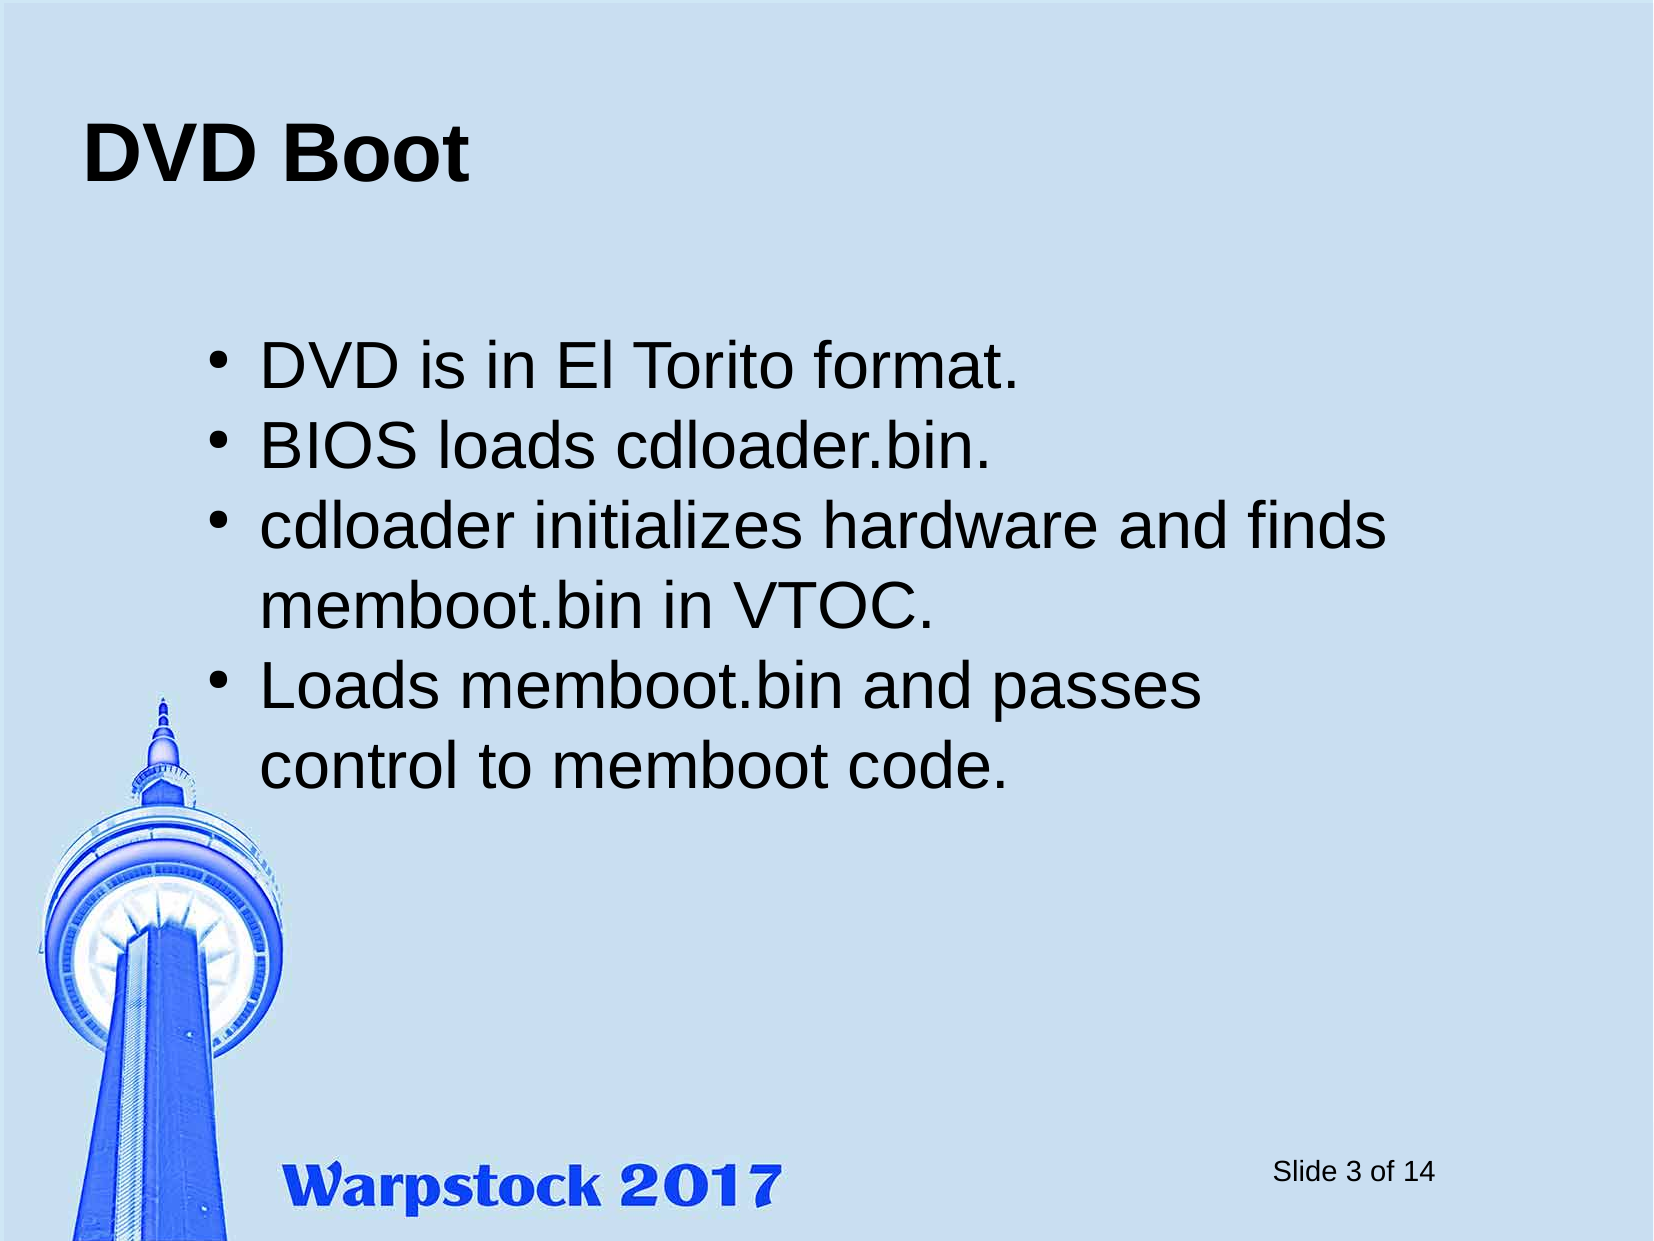

# DVD Boot
DVD is in El Torito format.
BIOS loads cdloader.bin.
cdloader initializes hardware and finds memboot.bin in VTOC.
Loads memboot.bin and passes control to memboot code.